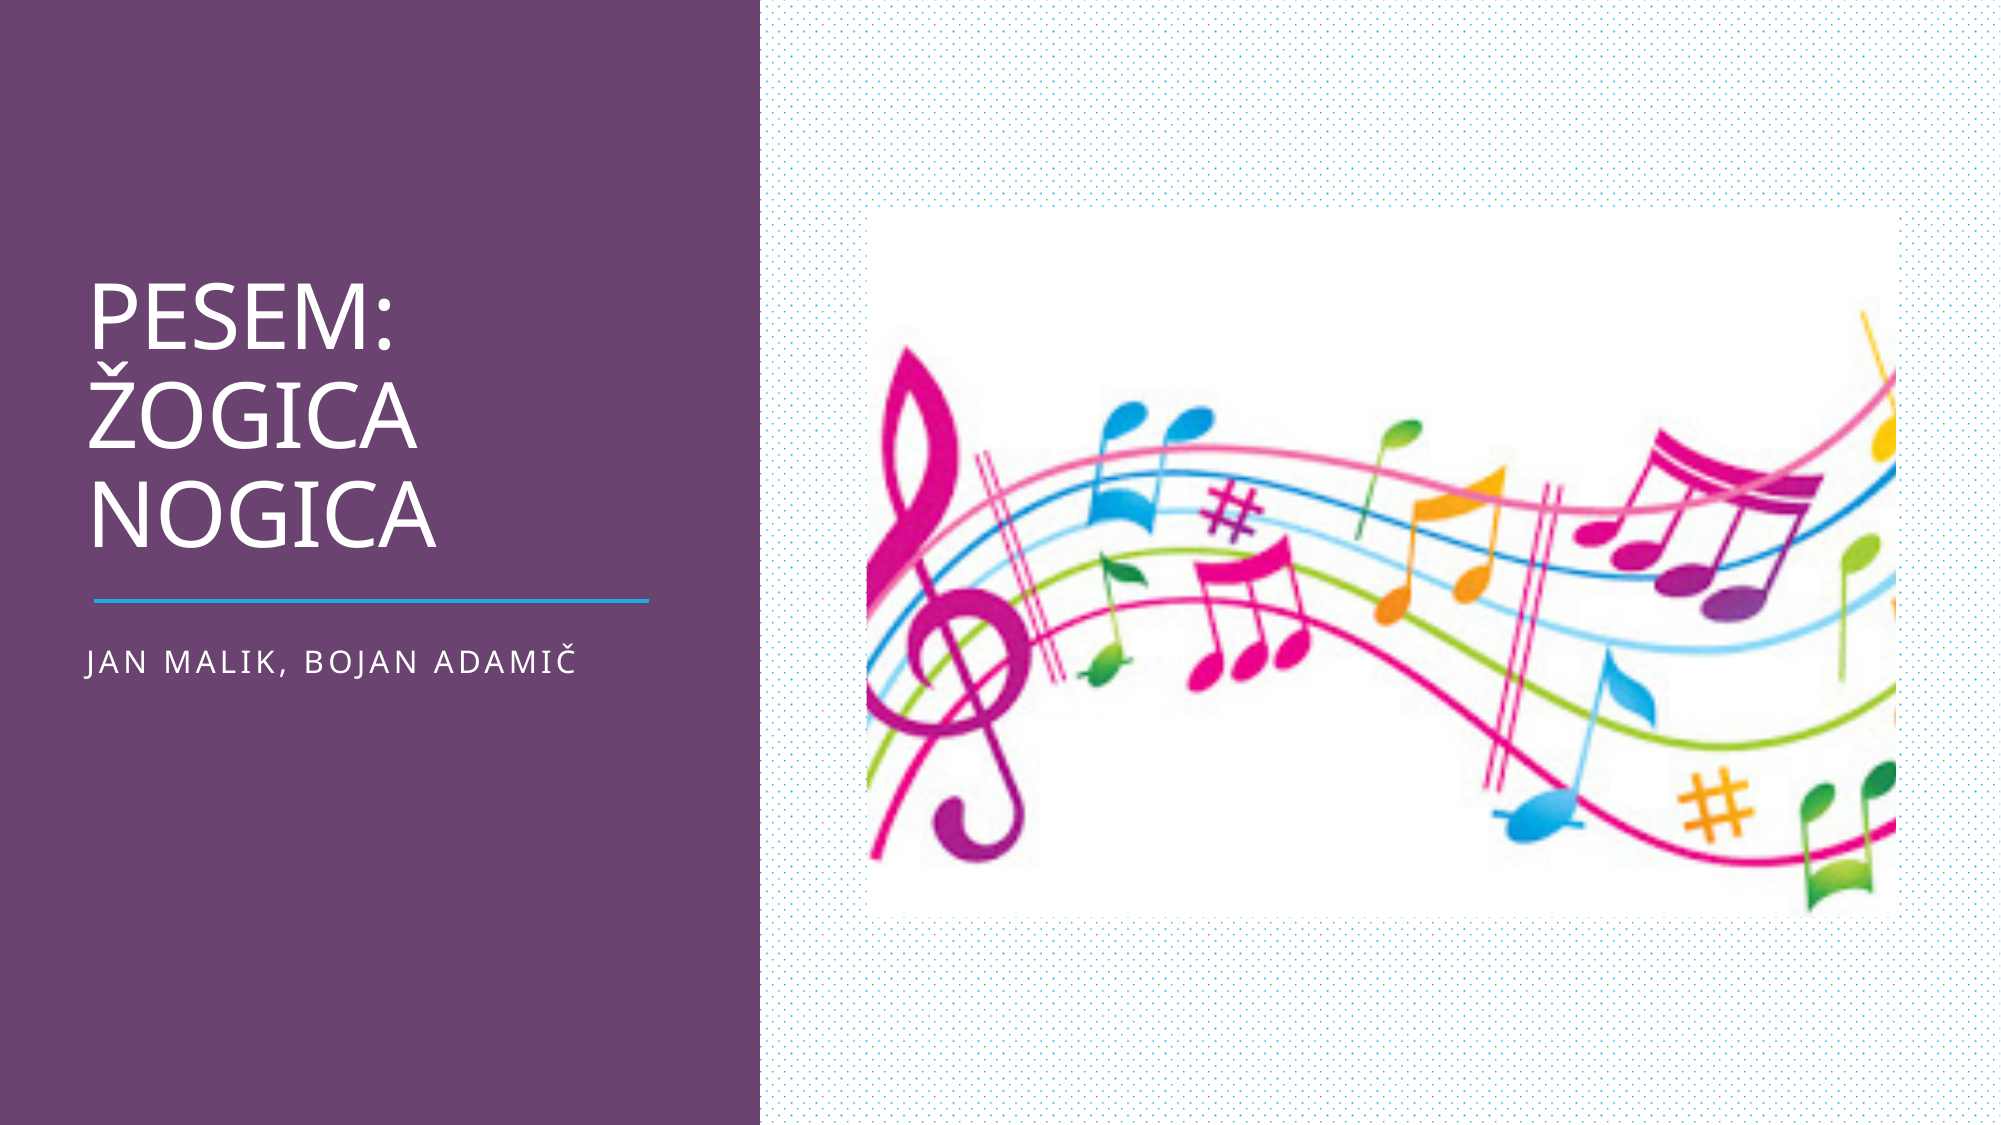

# PESEM: ŽOGICA NOGICA
JAN MALIK, BOJAN ADAMIČ